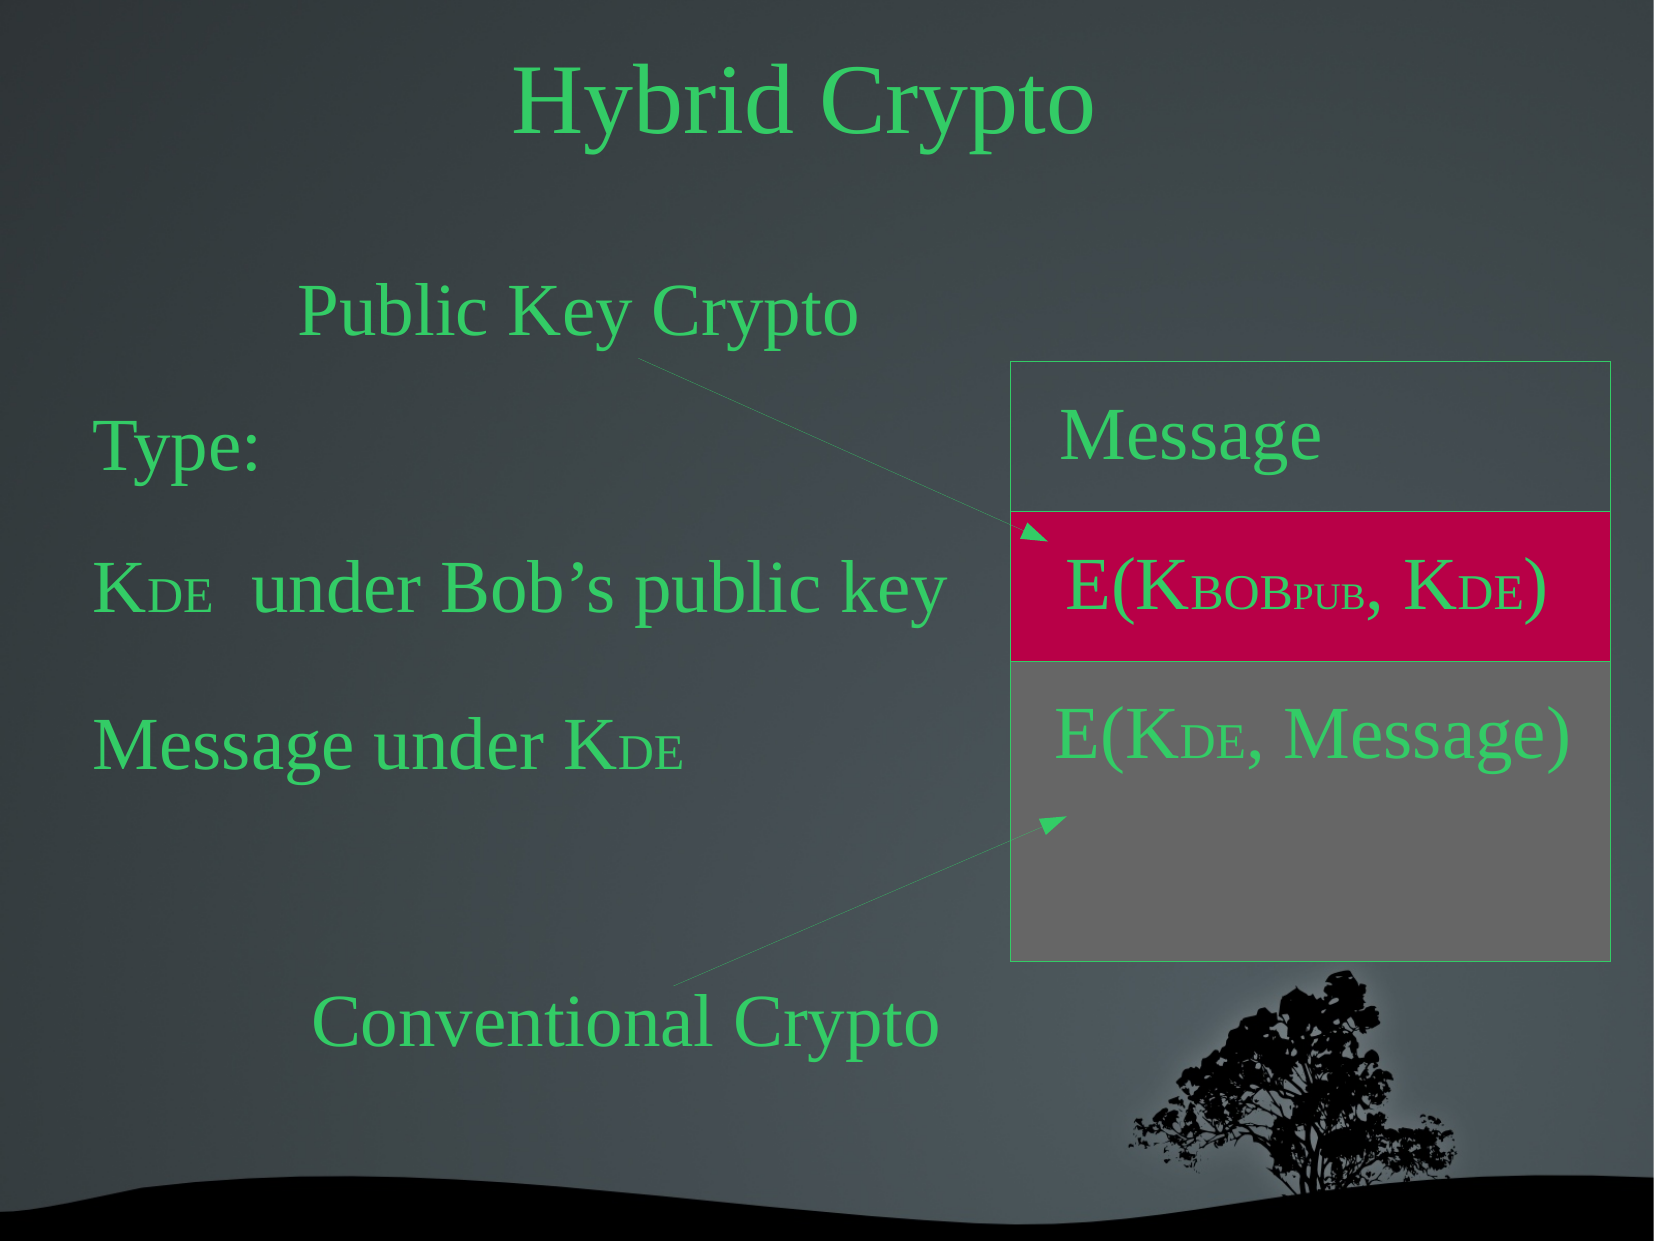

Hybrid Crypto
Public Key Crypto
Message
Type:
E(KBOBPUB, KDE)
KDE under Bob’s public key
E(KDE, Message)
Message under KDE
Conventional Crypto